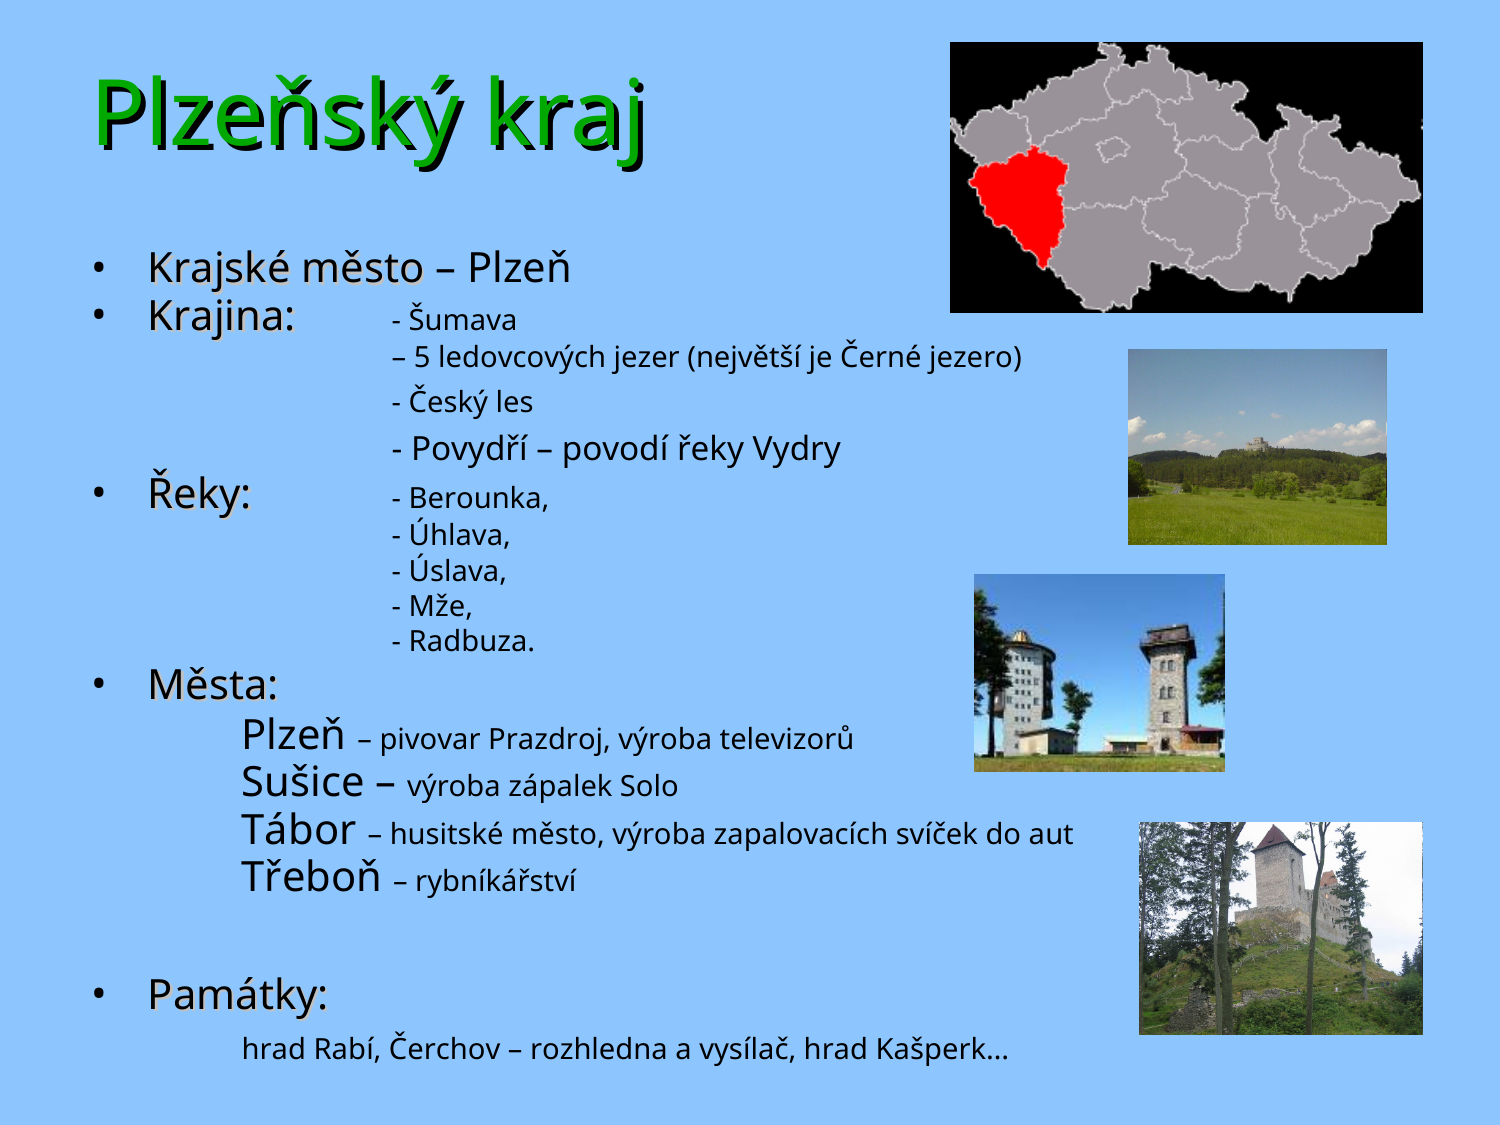

# Plzeňský kraj
Krajské město – Plzeň
Krajina:	- Šumava
			– 5 ledovcových jezer (největší je Černé jezero)
			- Český les
			- Povydří – povodí řeky Vydry
Řeky:	- Berounka,
			- Úhlava,
			- Úslava,
			- Mže,
			- Radbuza.
Města:
		Plzeň – pivovar Prazdroj, výroba televizorů
		Sušice – výroba zápalek Solo
		Tábor – husitské město, výroba zapalovacích svíček do aut
		Třeboň – rybníkářství
Památky:
		hrad Rabí, Čerchov – rozhledna a vysílač, hrad Kašperk…